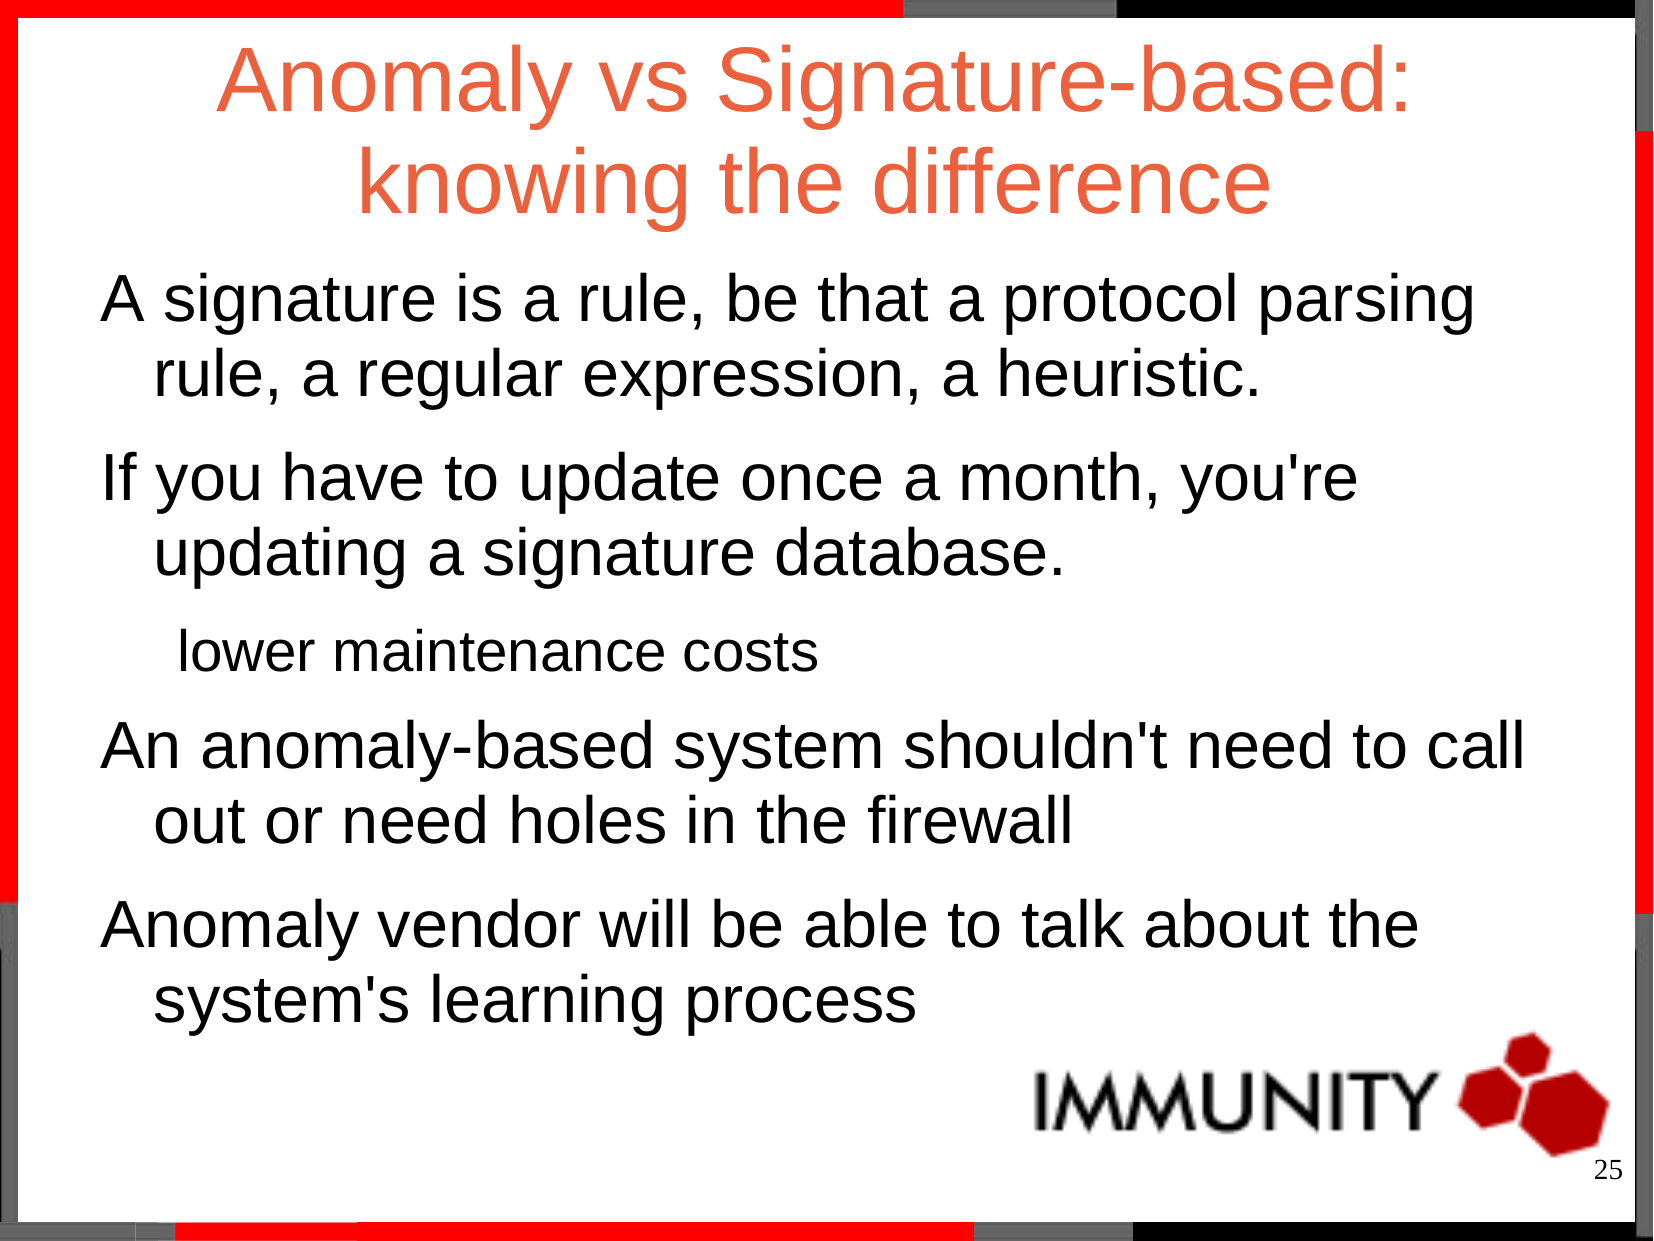

# Anomaly vs Signature-based: knowing the difference
A signature is a rule, be that a protocol parsing rule, a regular expression, a heuristic.
If you have to update once a month, you're updating a signature database.
lower maintenance costs
An anomaly-based system shouldn't need to call out or need holes in the firewall
Anomaly vendor will be able to talk about the system's learning process